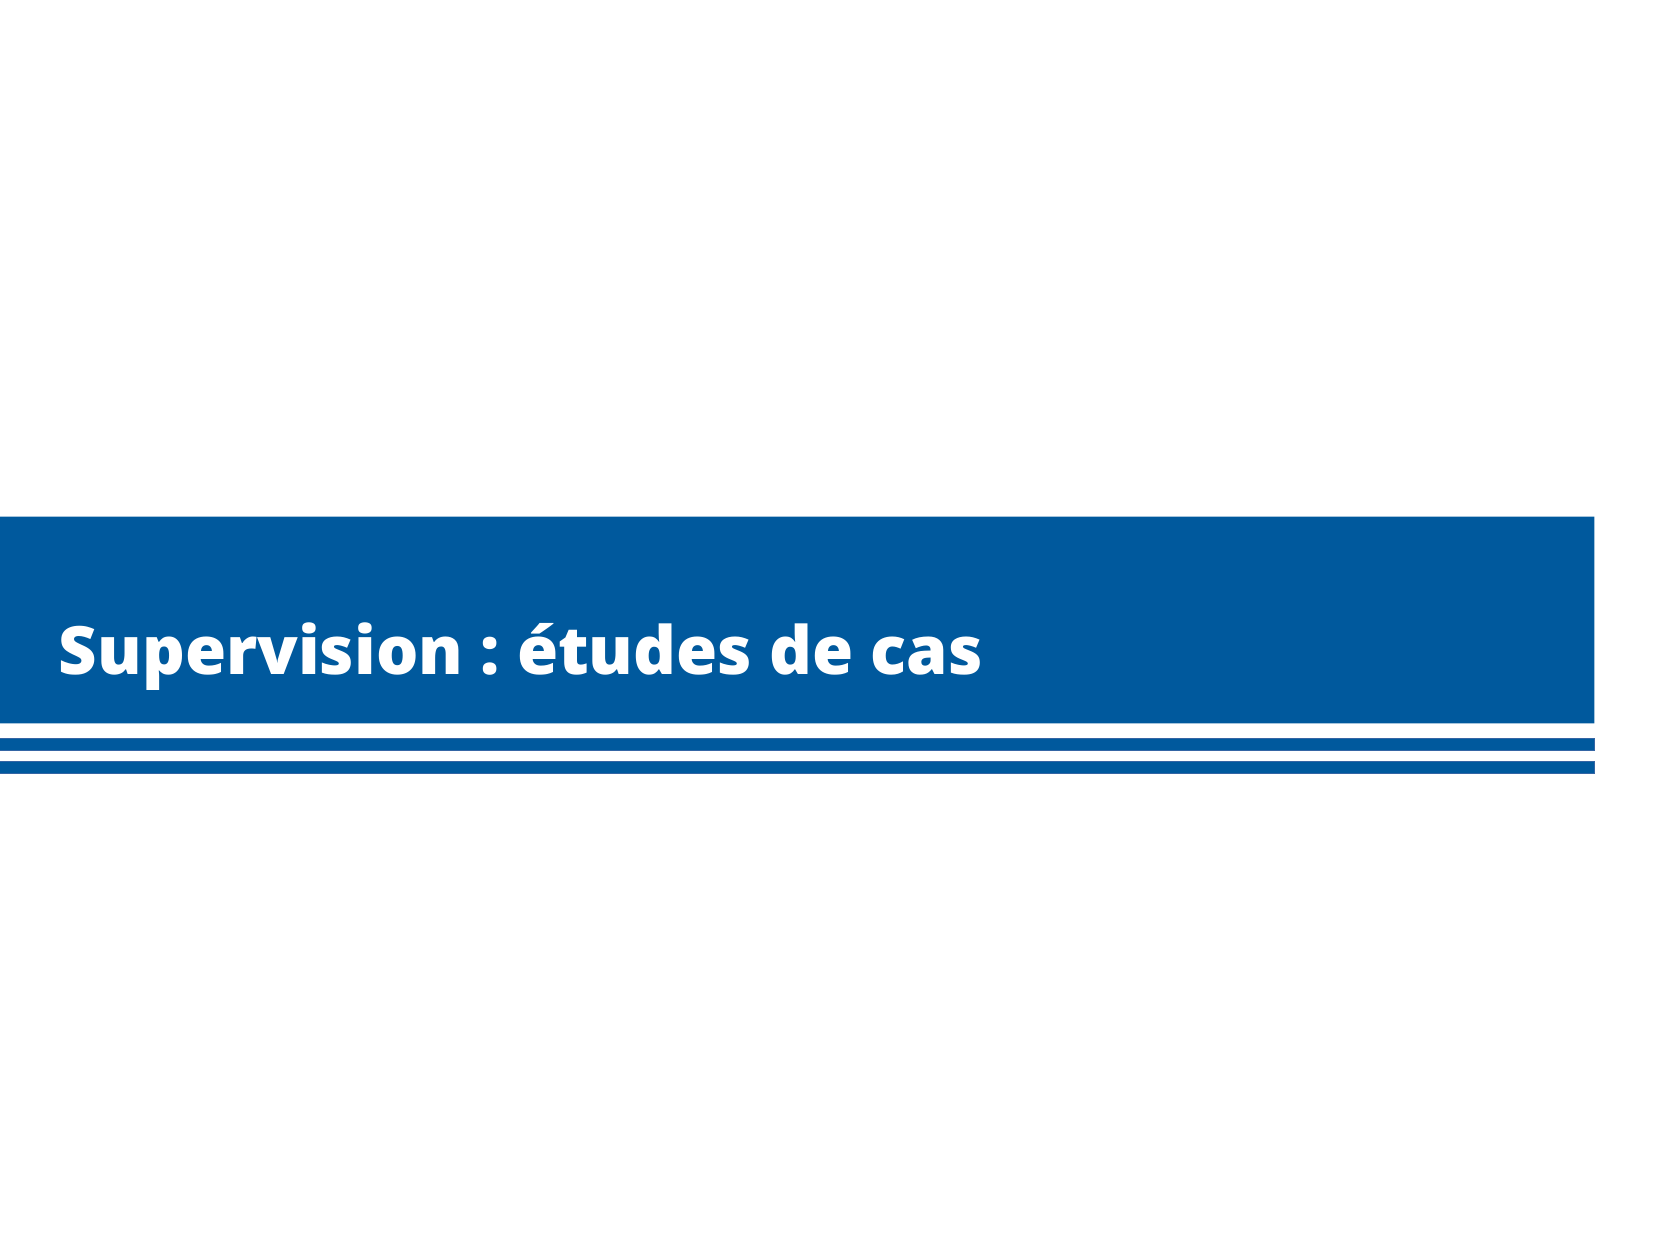

# Supervision : études de cas
10
blog.lrdf.fr - Licence CC-BY-NC-SA